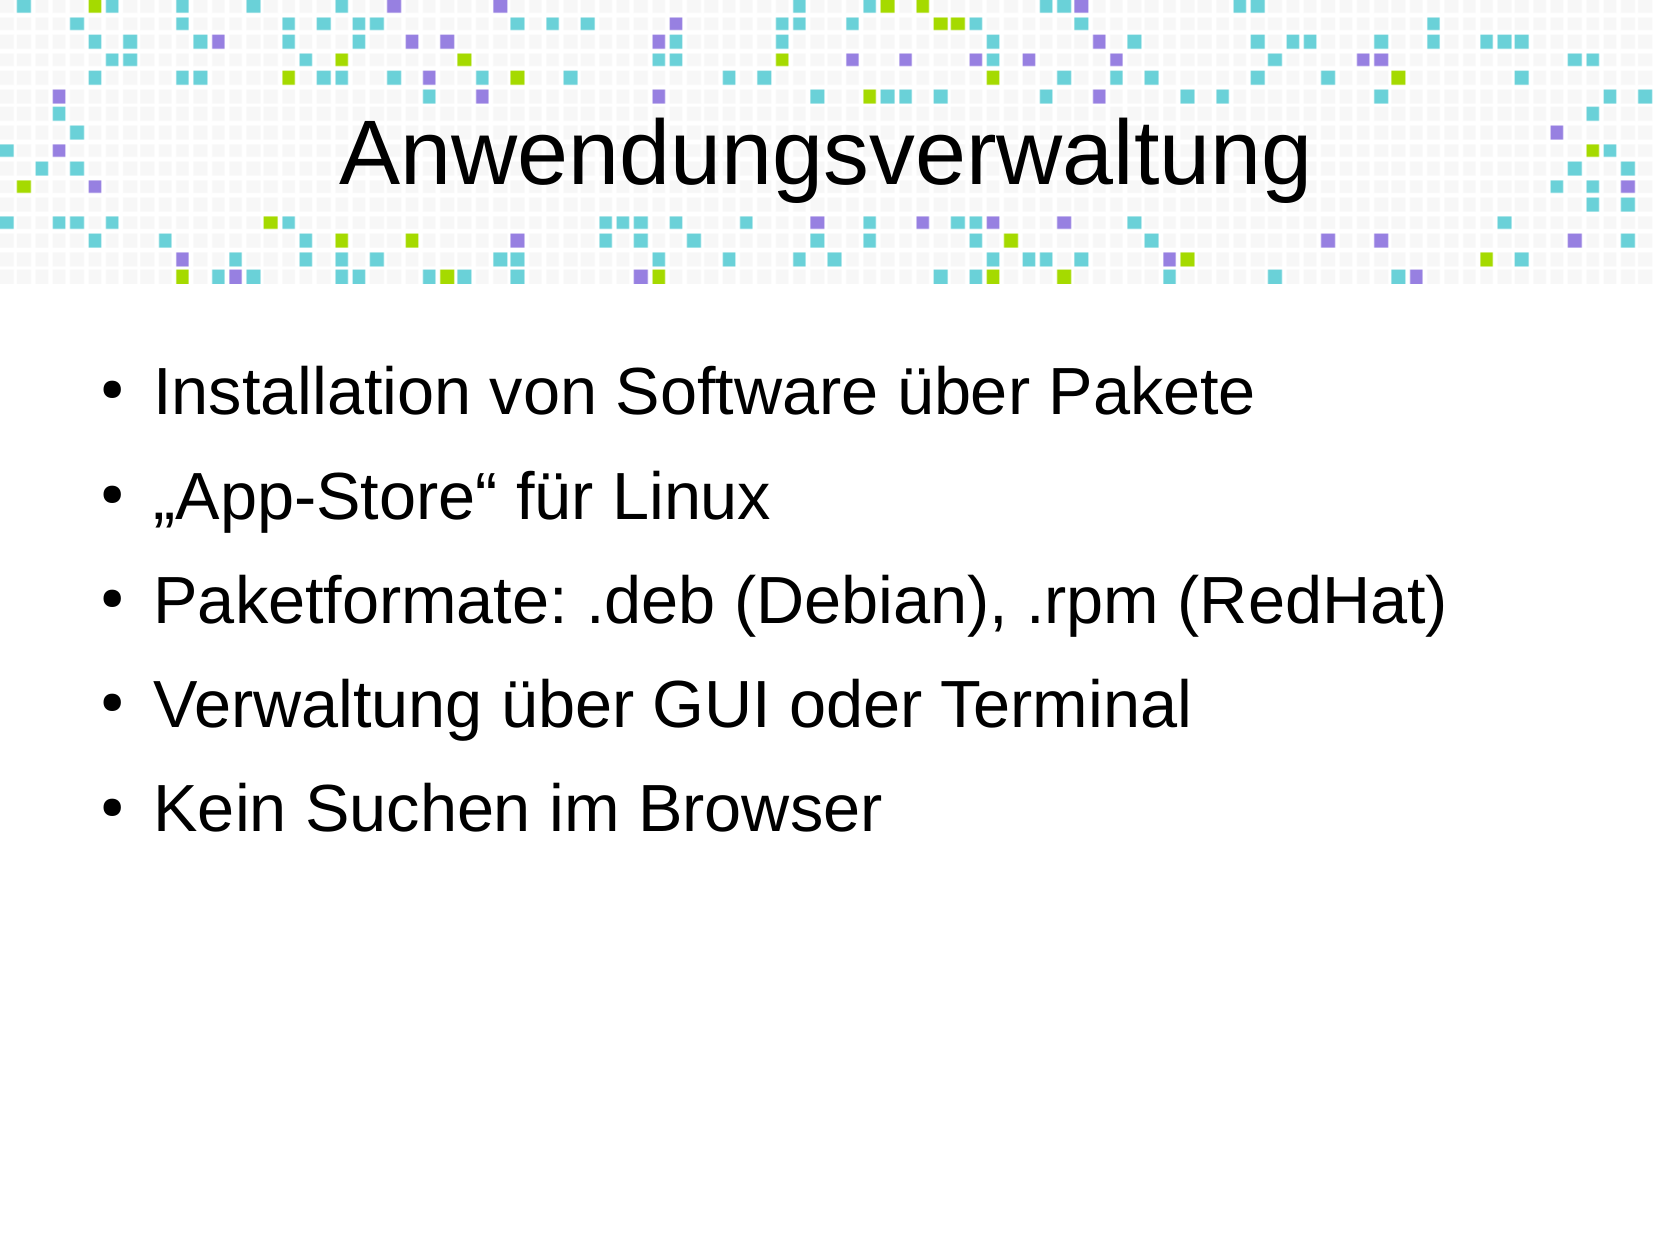

# Anwendungsverwaltung
Installation von Software über Pakete
„App-Store“ für Linux
Paketformate: .deb (Debian), .rpm (RedHat)
Verwaltung über GUI oder Terminal
Kein Suchen im Browser